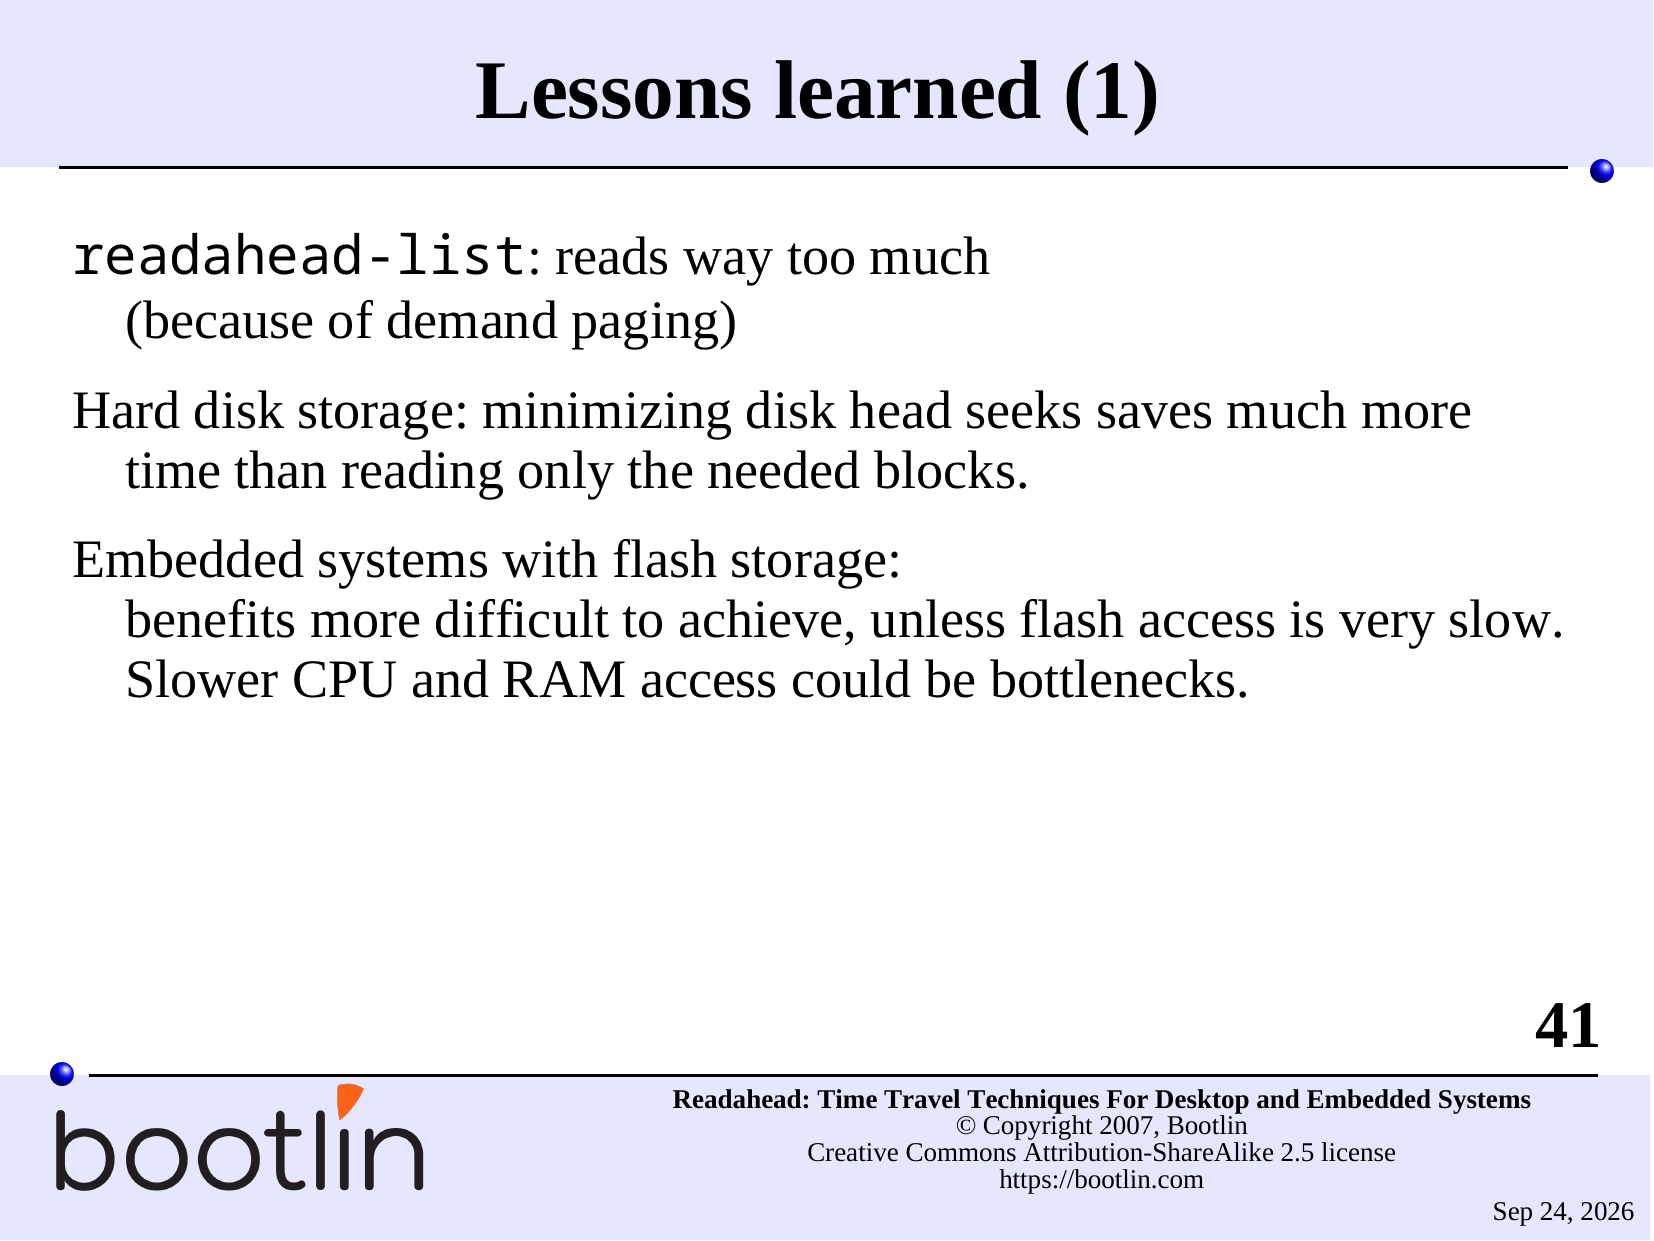

# Lessons learned (1)
readahead-list: reads way too much
(because of demand paging)
Hard disk storage: minimizing disk head seeks saves much more time than reading only the needed blocks.
Embedded systems with flash storage:
benefits more difficult to achieve, unless flash access is very slow.
Slower CPU and RAM access could be bottlenecks.